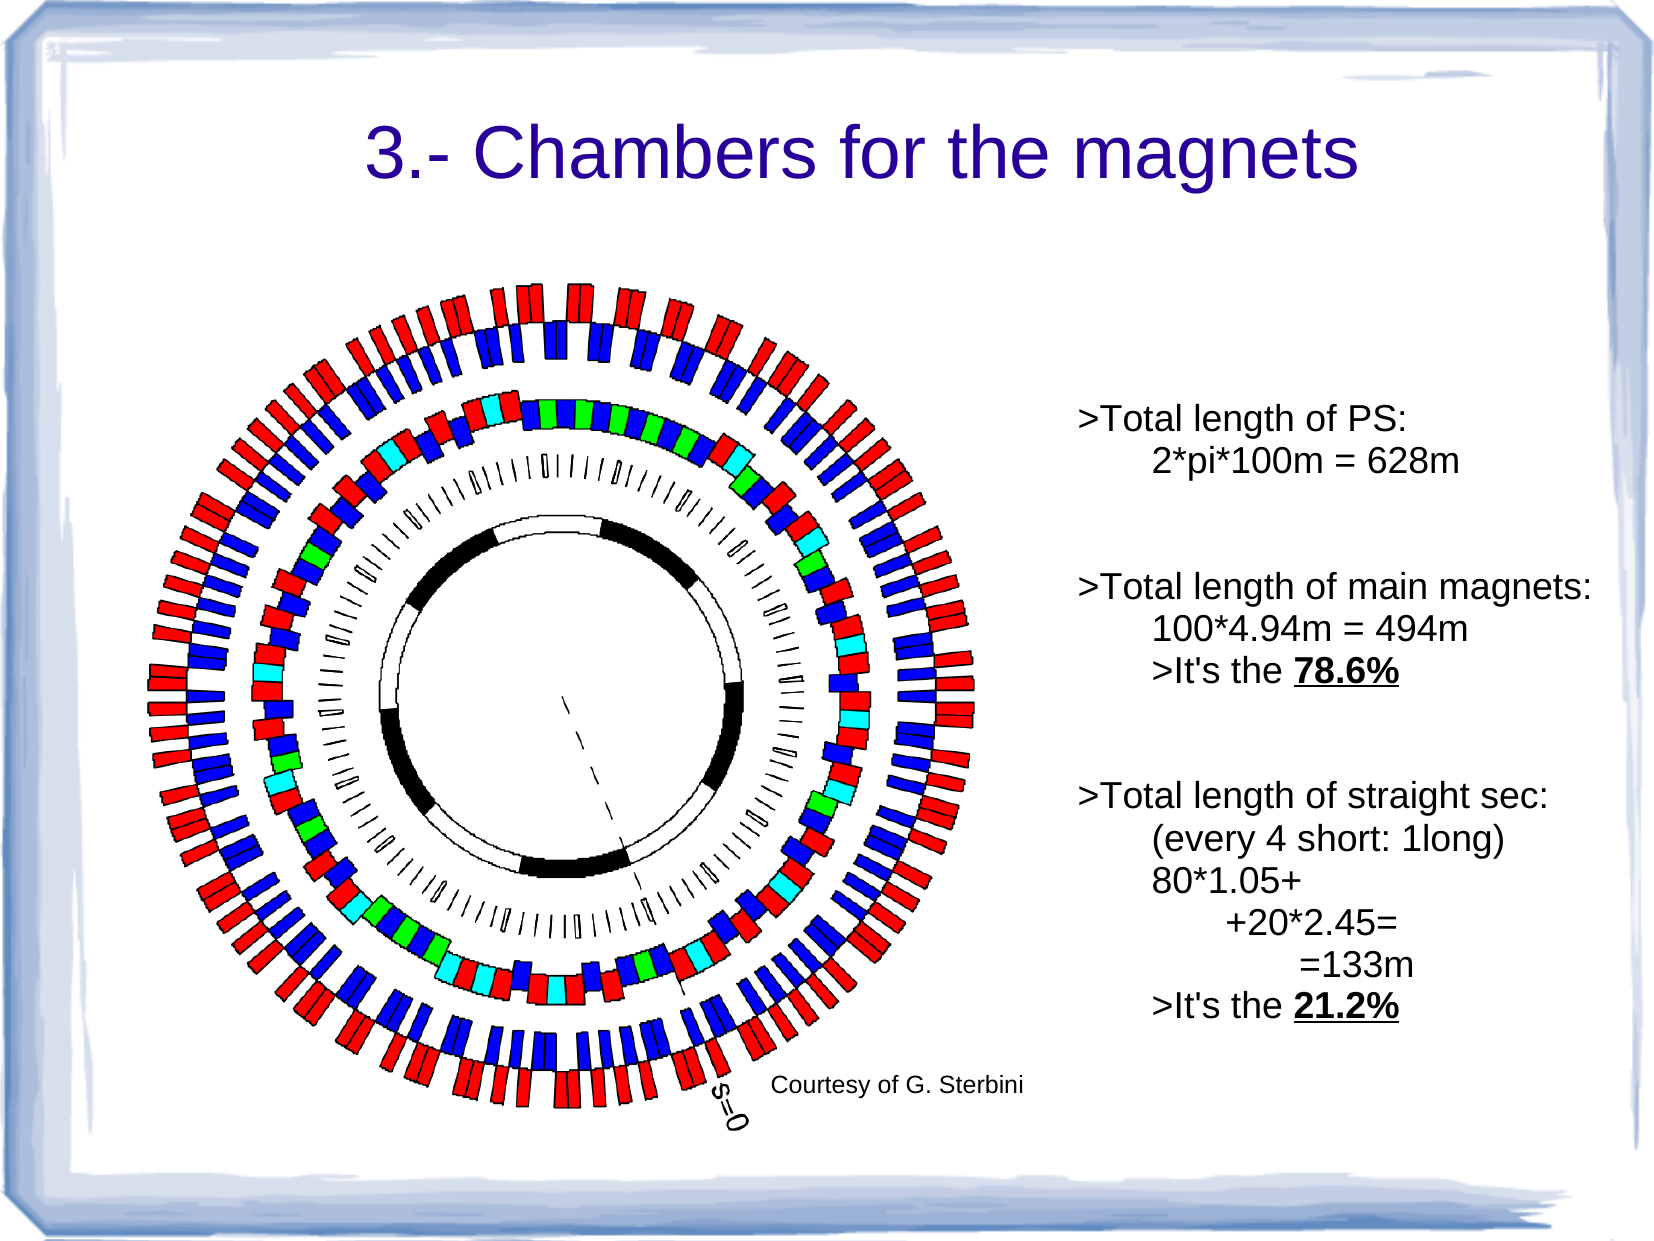

# 3.- Chambers for the magnets
>Total length of PS:
	2*pi*100m = 628m
>Total length of main magnets:
	100*4.94m = 494m
	>It's the 78.6%
>Total length of straight sec:
	(every 4 short: 1long)
	80*1.05+
		+20*2.45=
			=133m
	>It's the 21.2%
Courtesy of G. Sterbini